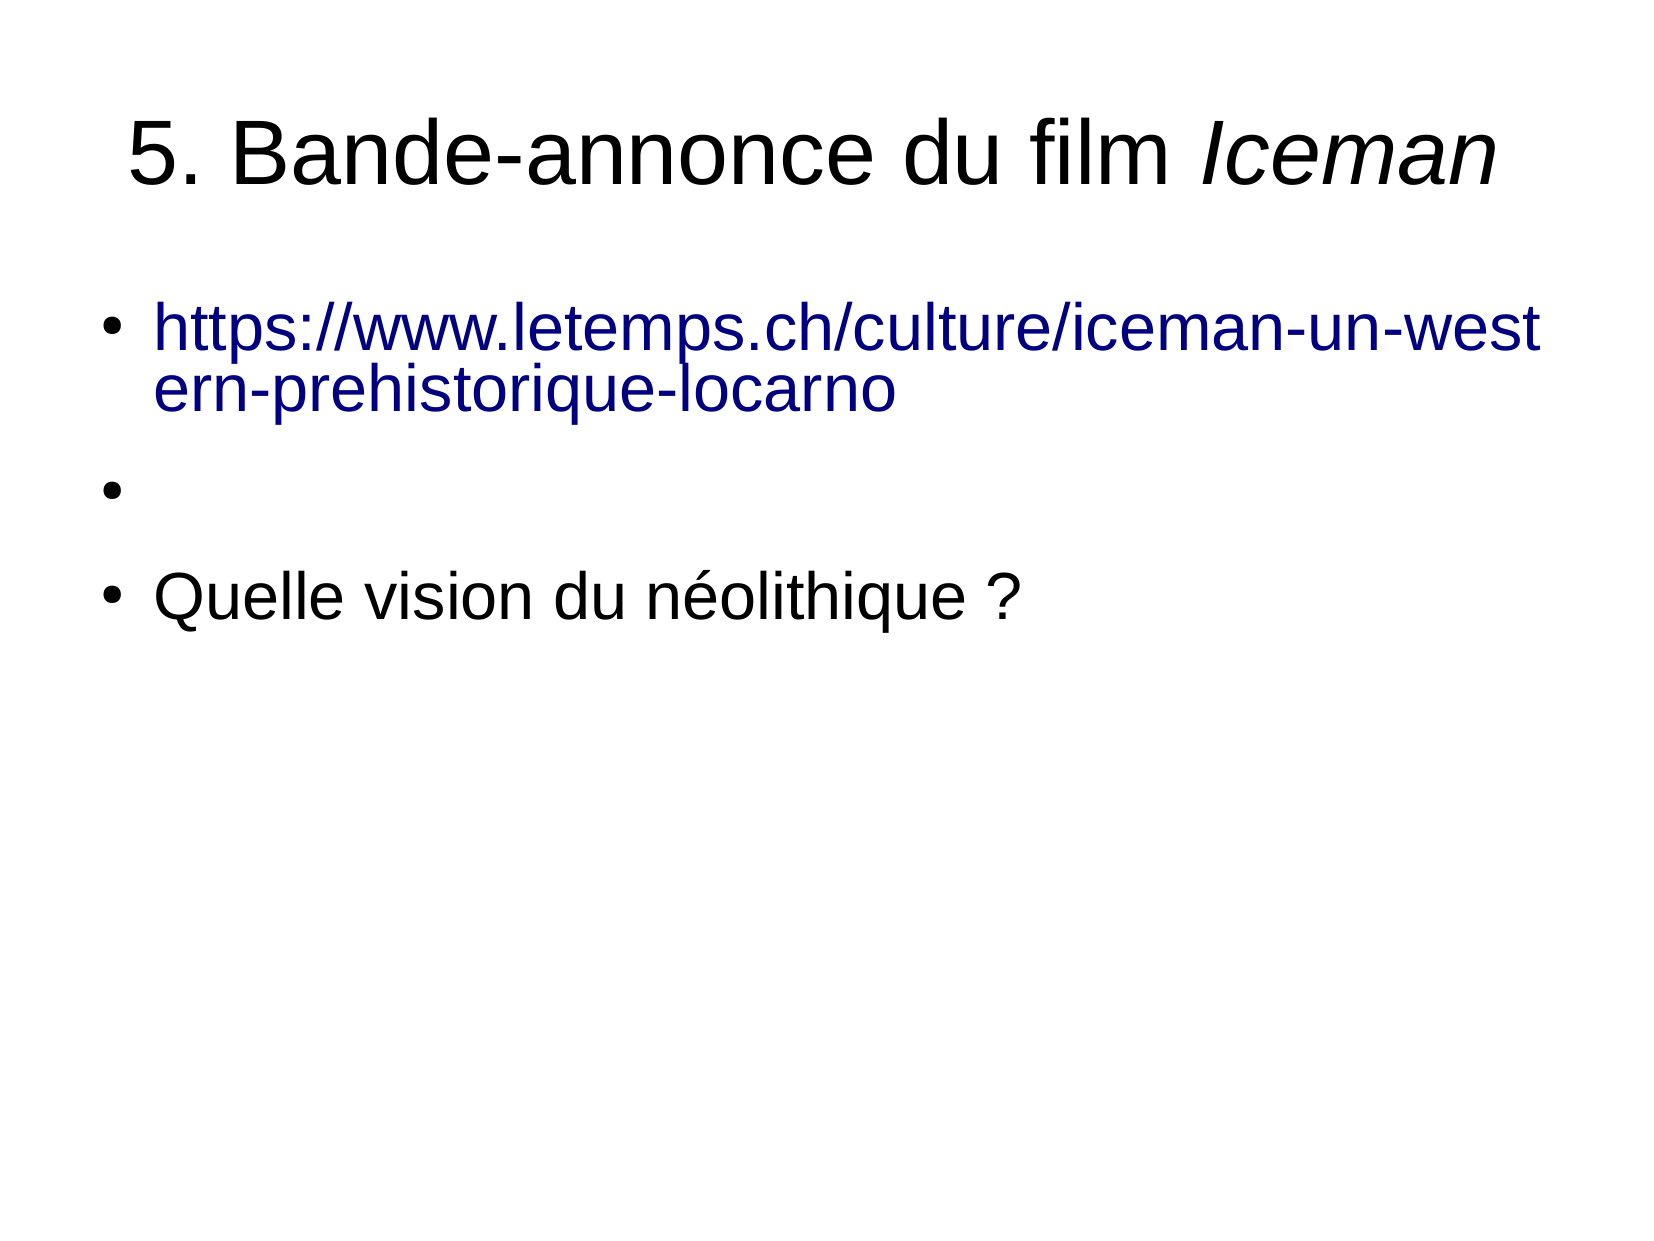

# 5. Bande-annonce du film Iceman
https://www.letemps.ch/culture/iceman-un-western-prehistorique-locarno
Quelle vision du néolithique ?